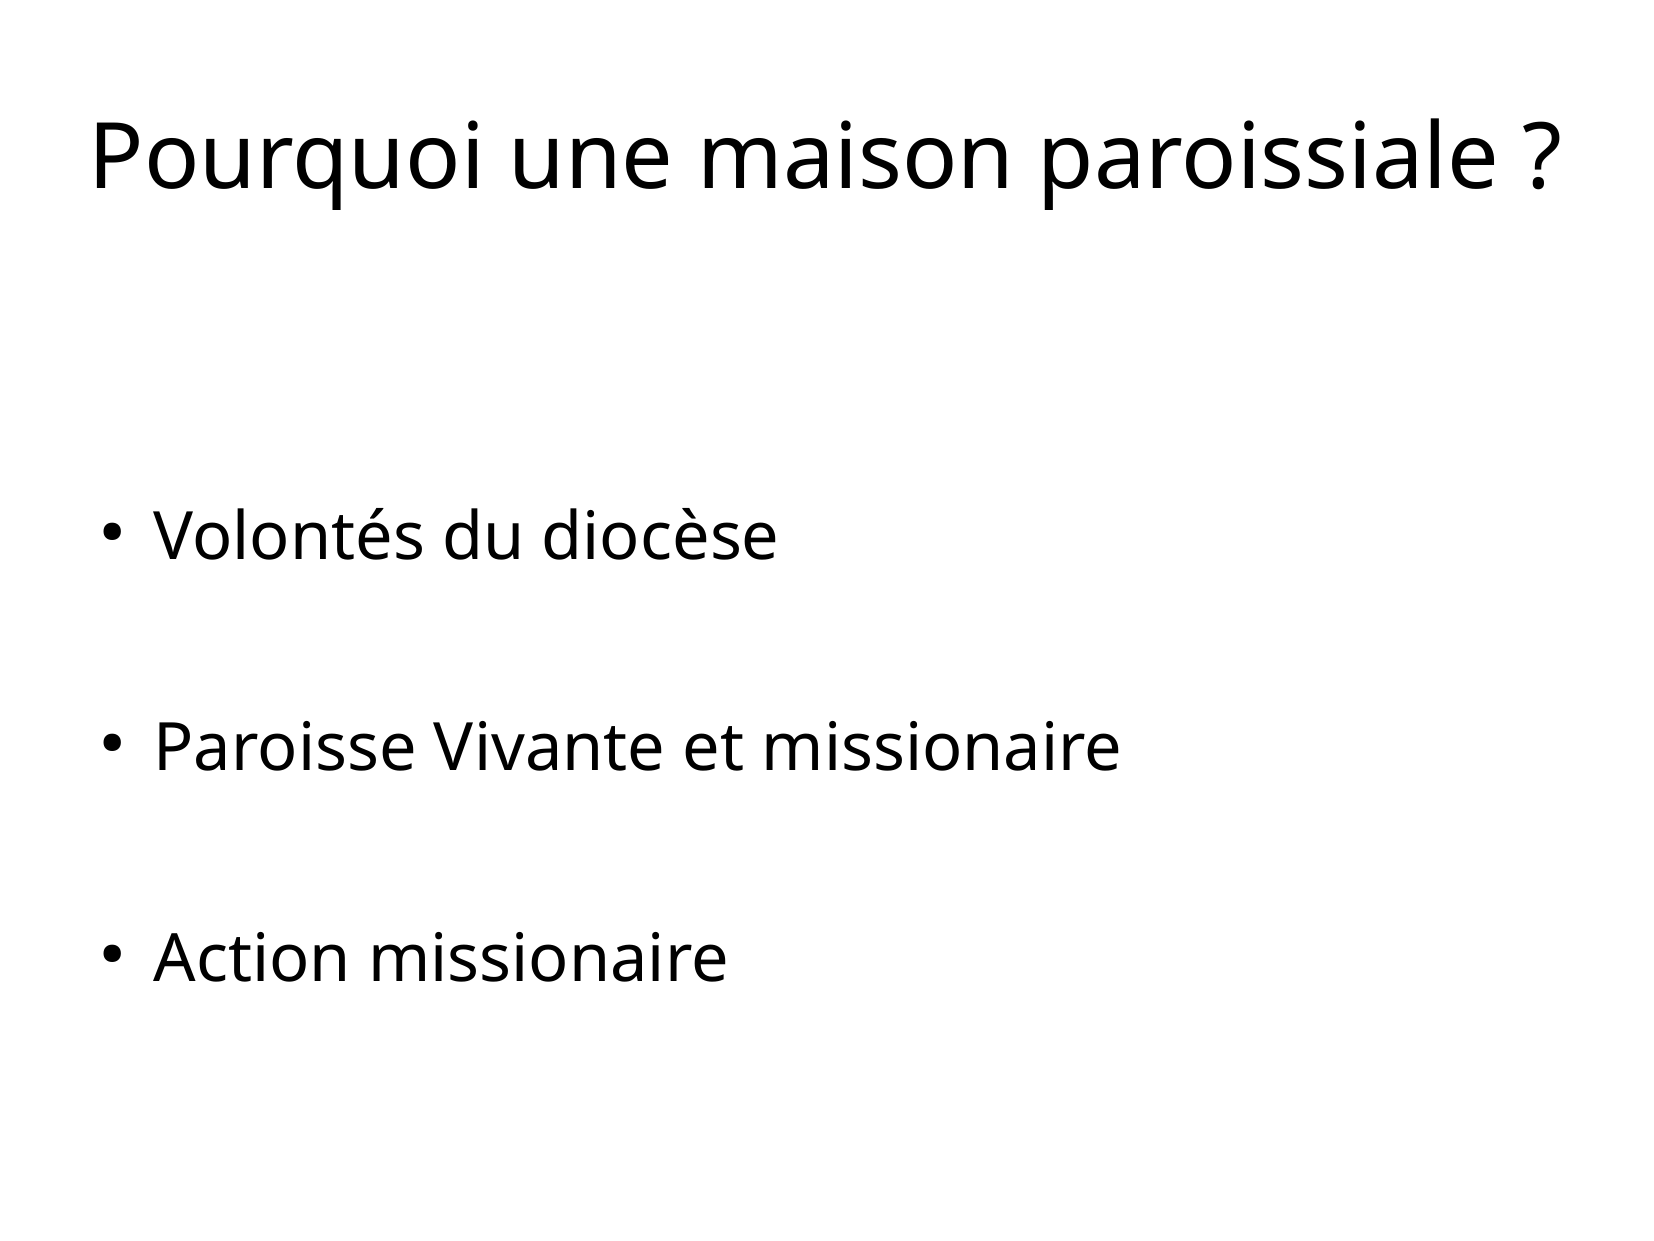

# Pourquoi une maison paroissiale ?
Volontés du diocèse
Paroisse Vivante et missionaire
Action missionaire